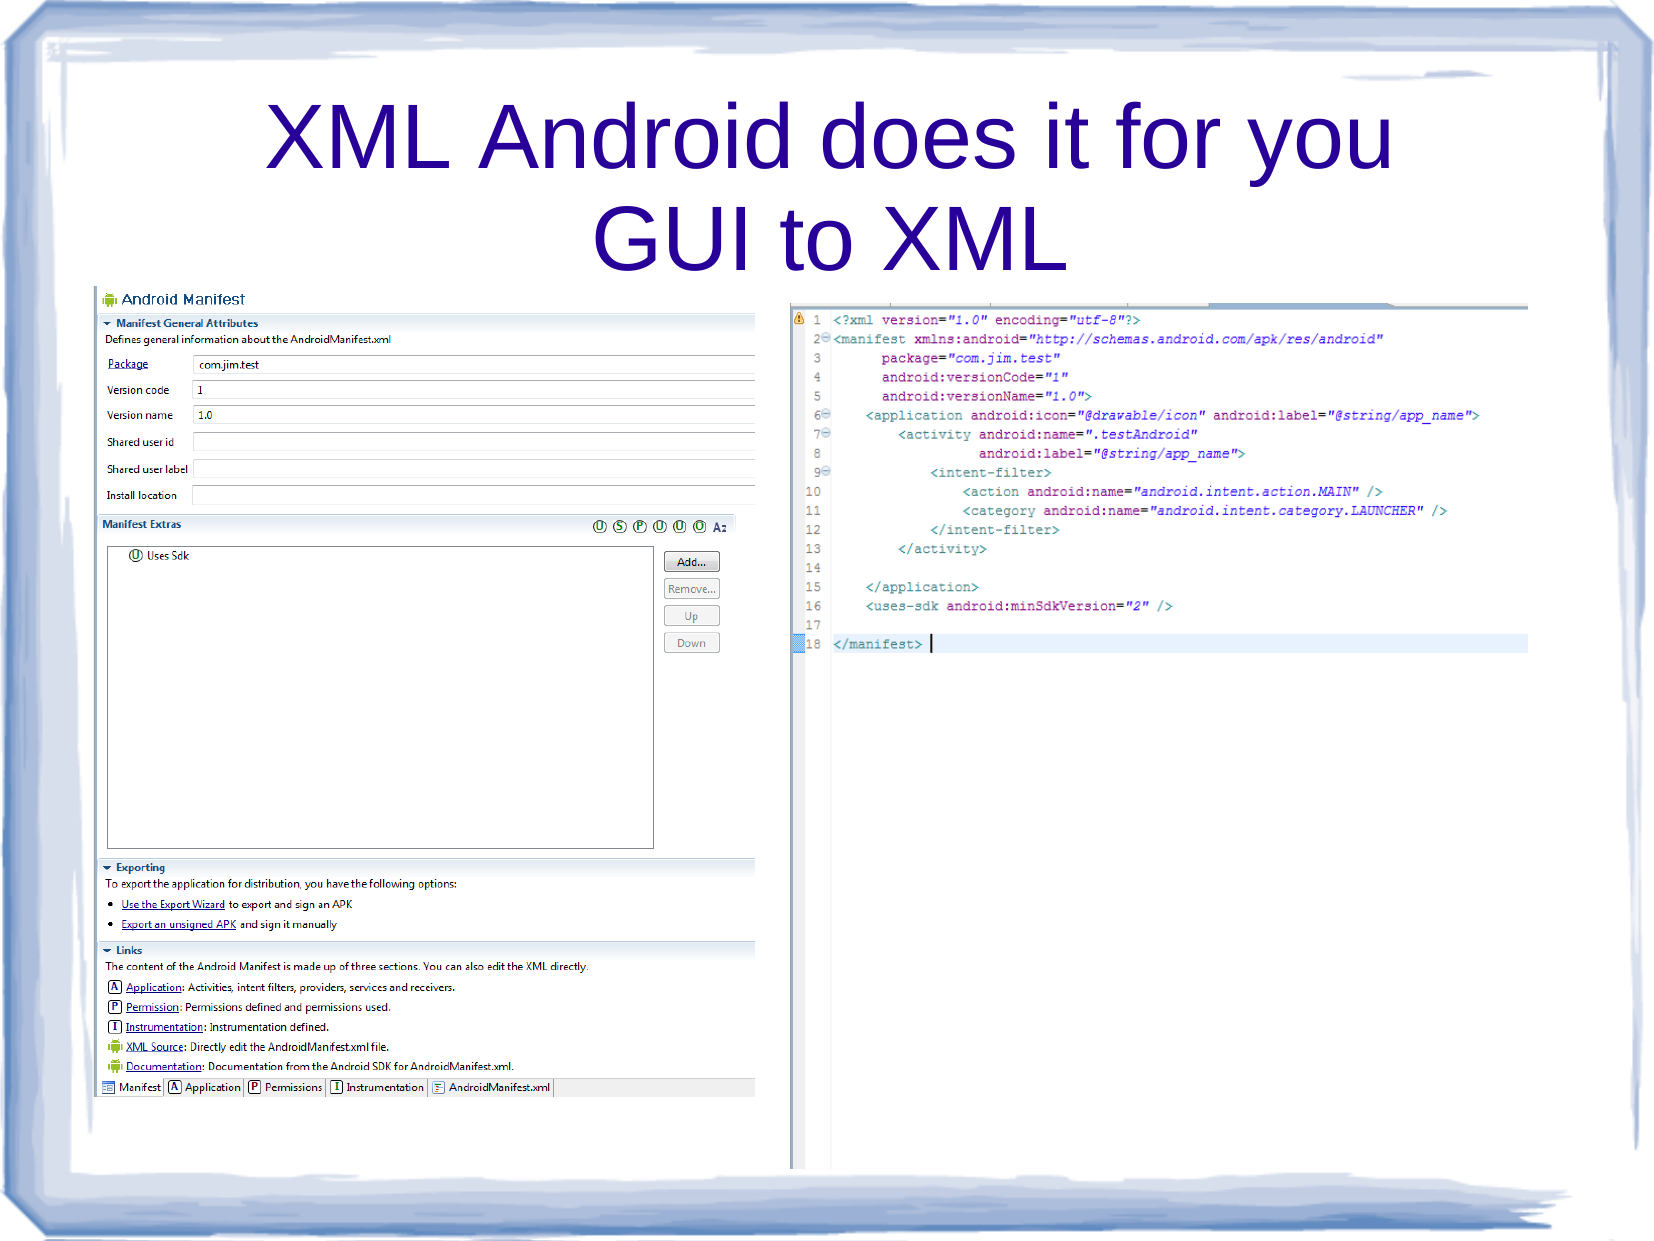

# XML Android does it for you GUI to XML